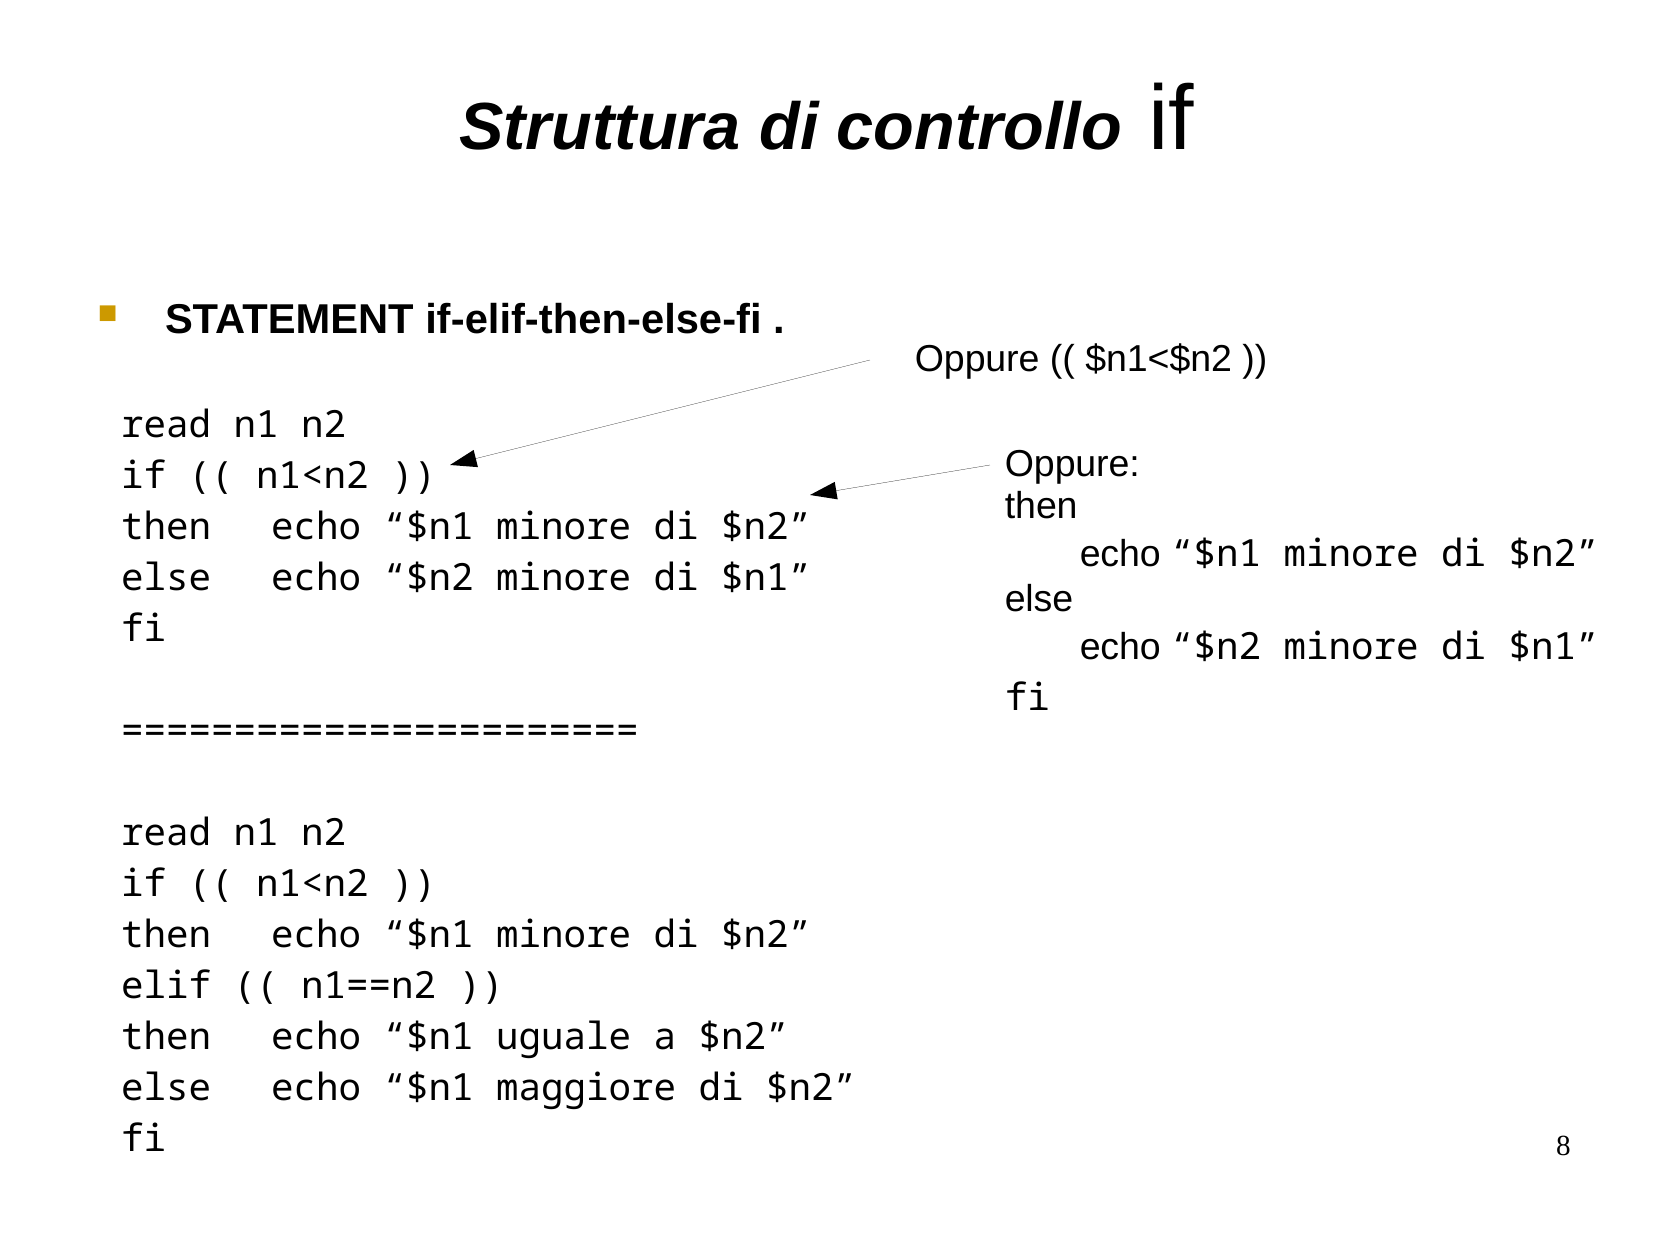

# Struttura di controllo if
 STATEMENT if-elif-then-else-fi .
Oppure (( $n1<$n2 ))
read n1 n2
if (( n1<n2 ))
then 	echo “$n1 minore di $n2”
else 	echo “$n2 minore di $n1”
fi
=======================
read n1 n2
if (( n1<n2 ))
then 	echo “$n1 minore di $n2”
elif (( n1==n2 ))
then 	echo “$n1 uguale a $n2”
else 	echo “$n1 maggiore di $n2”
fi
Oppure:
then
	echo “$n1 minore di $n2”
else
	echo “$n2 minore di $n1”
fi
8